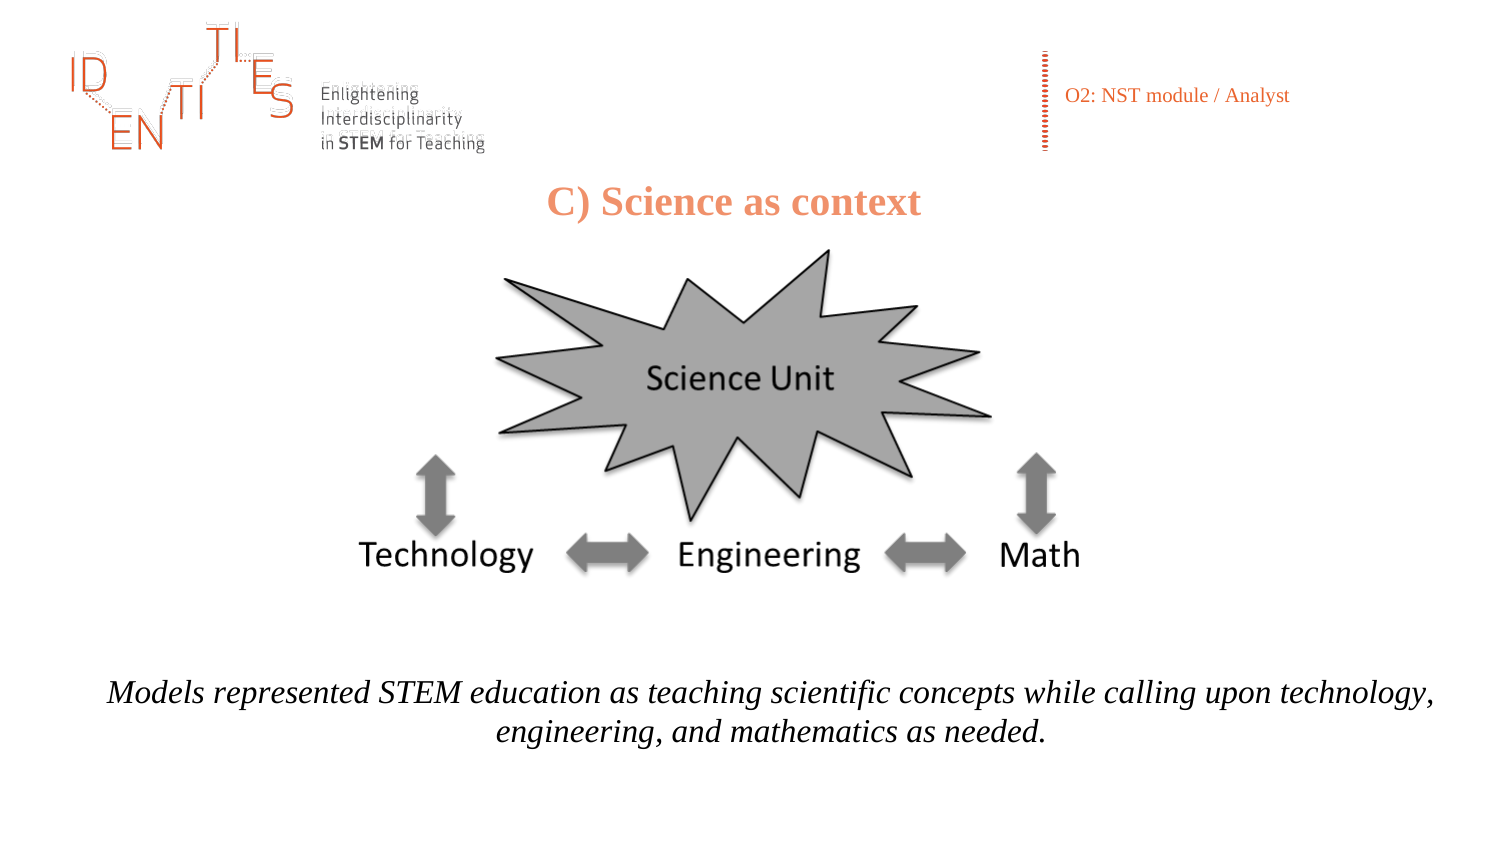

O2: NST module / Analyst
C) Science as context
Models represented STEM education as teaching scientific concepts while calling upon technology,
engineering, and mathematics as needed.